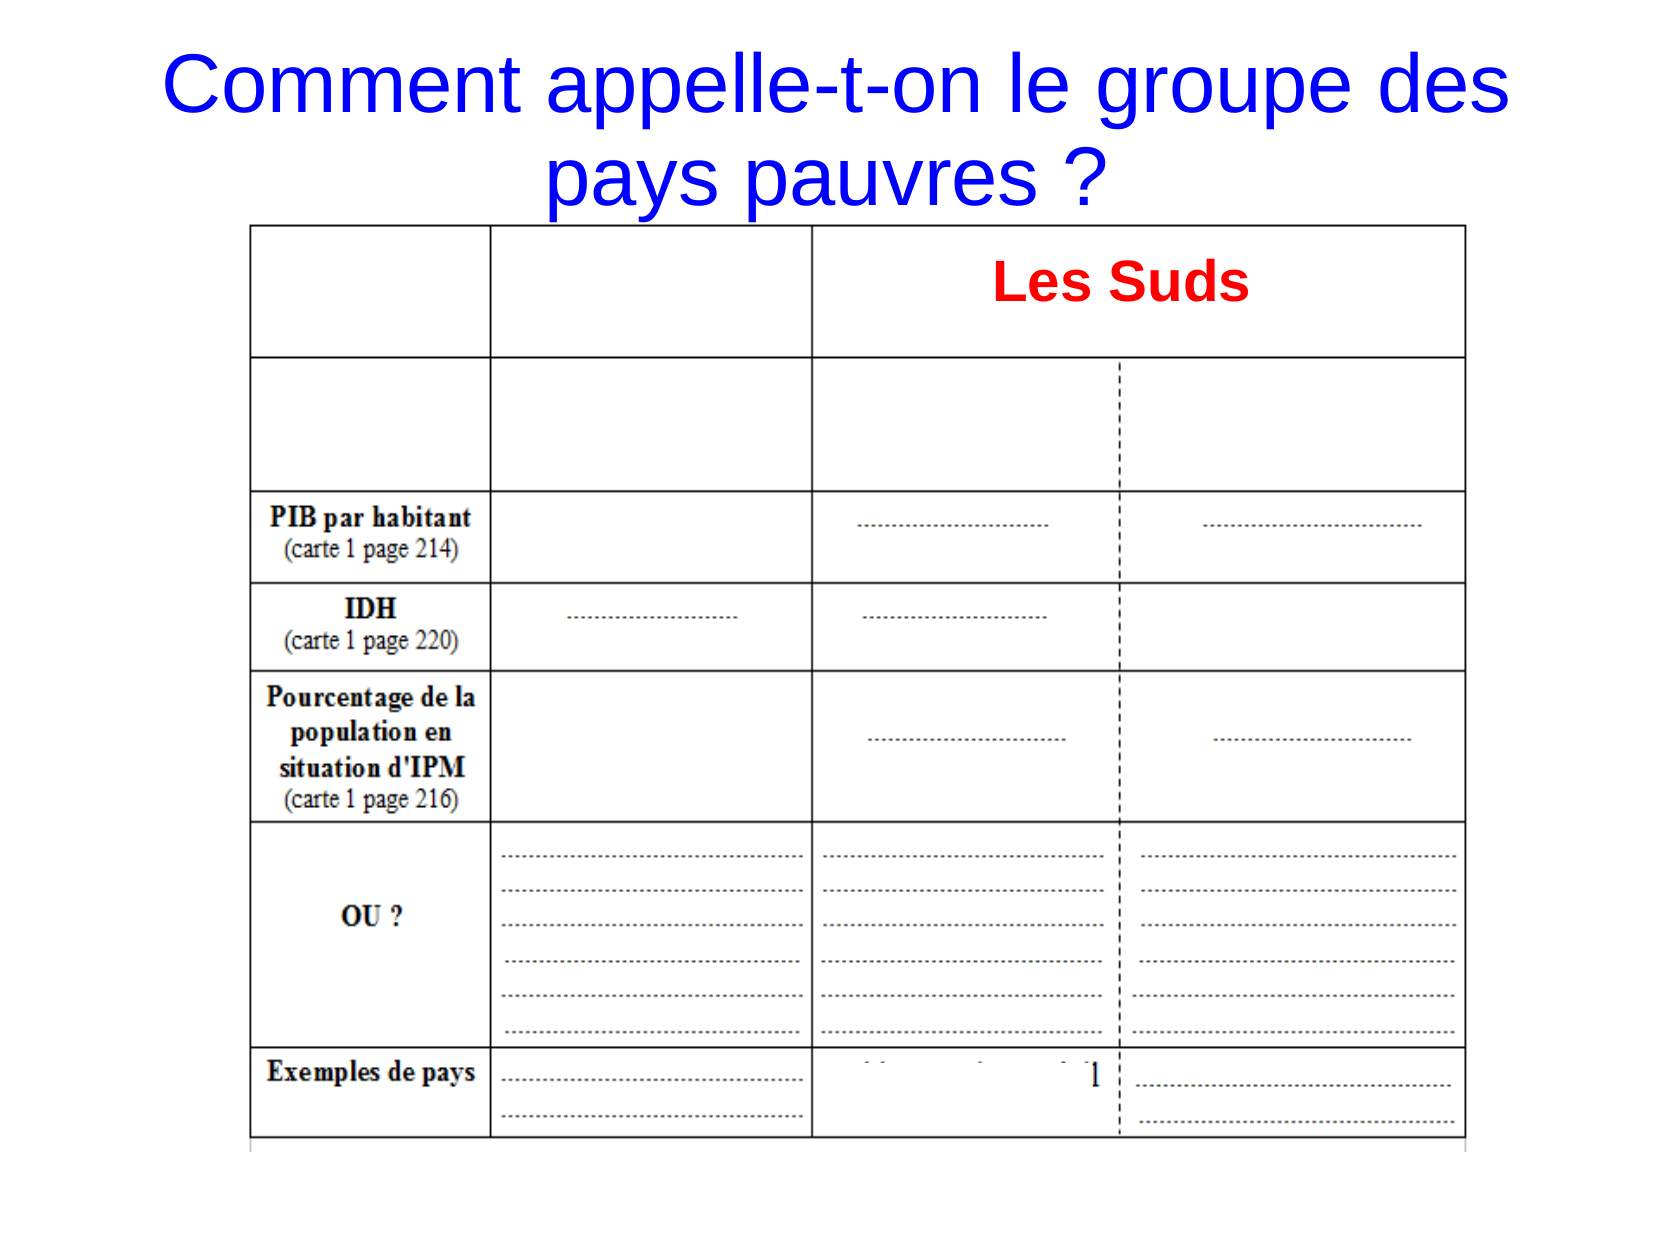

Comment appelle-t-on le groupe des pays pauvres ?
Les Suds